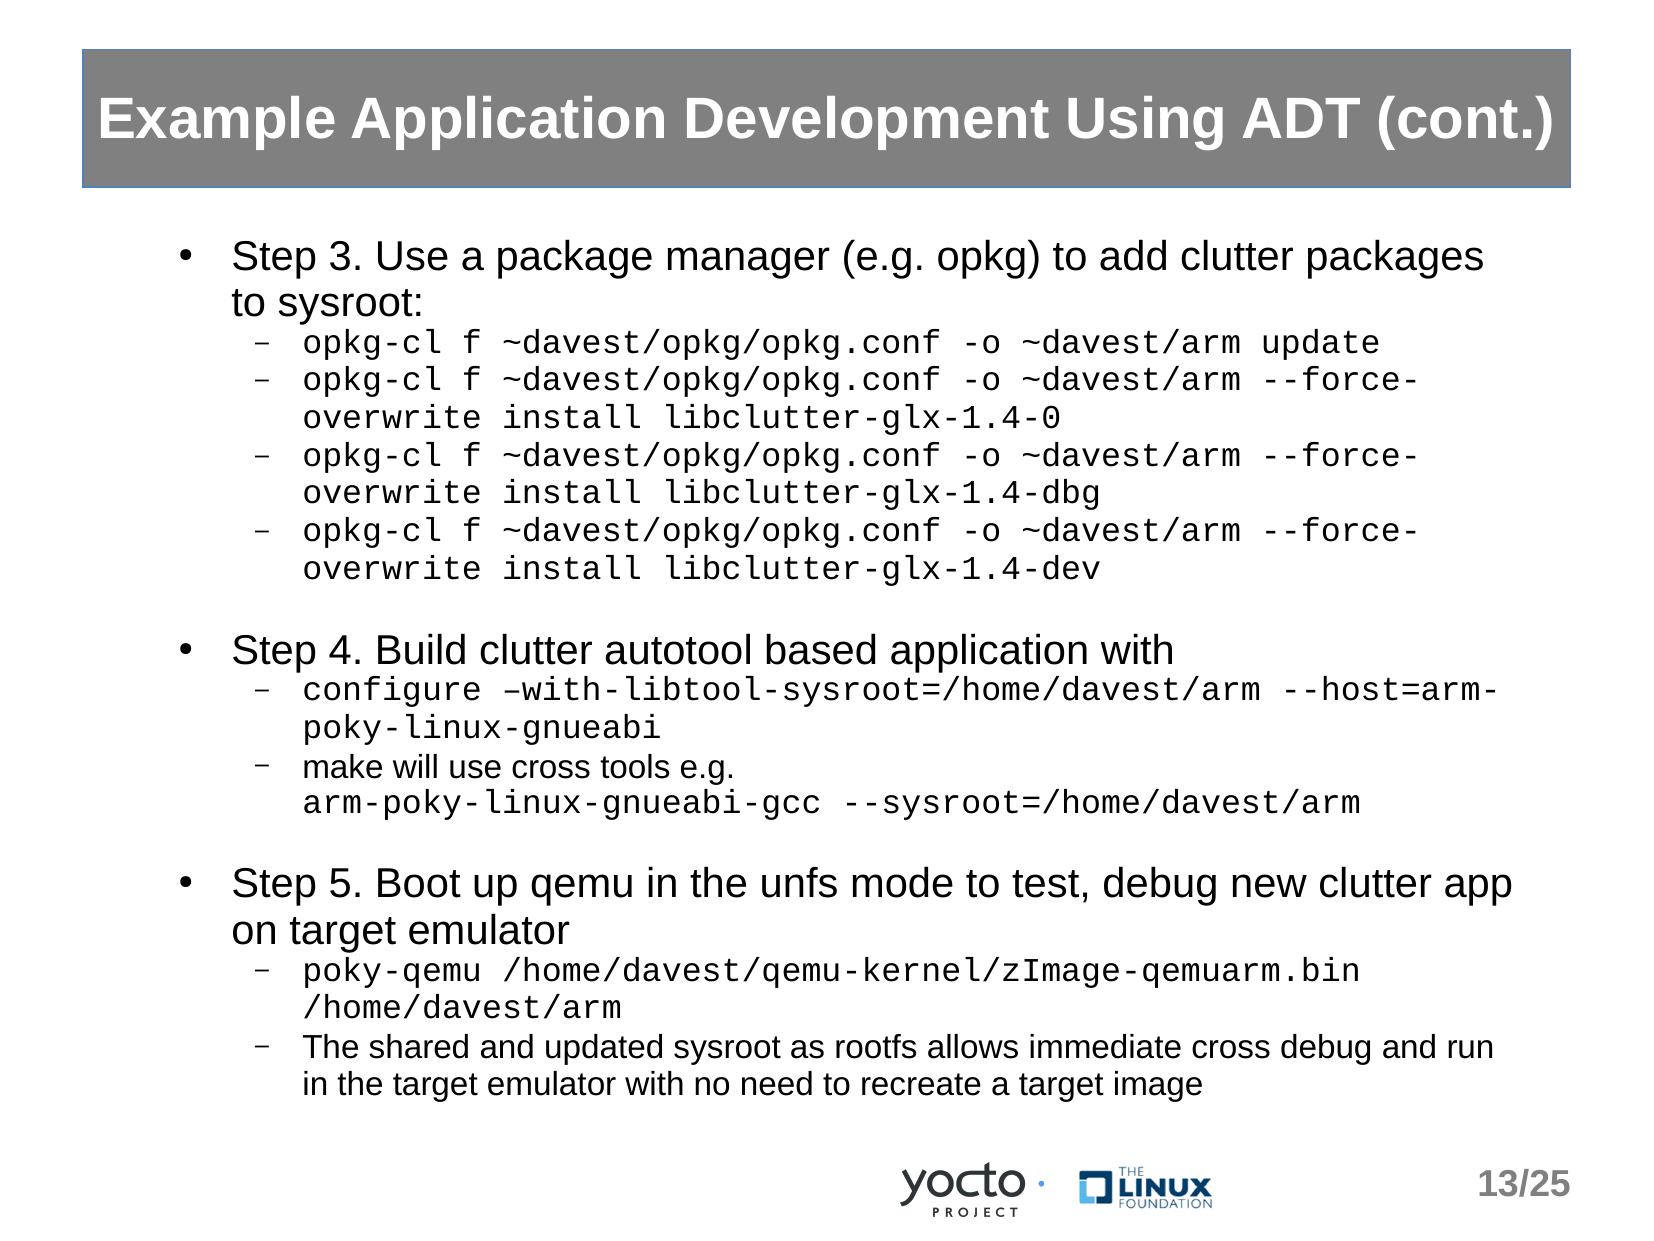

# Example Application Development Using ADT (cont.)
Step 3. Use a package manager (e.g. opkg) to add clutter packages to sysroot:
opkg-cl f ~davest/opkg/opkg.conf -o ~davest/arm update
opkg-cl f ~davest/opkg/opkg.conf -o ~davest/arm --force-overwrite install libclutter-glx-1.4-0
opkg-cl f ~davest/opkg/opkg.conf -o ~davest/arm --force-overwrite install libclutter-glx-1.4-dbg
opkg-cl f ~davest/opkg/opkg.conf -o ~davest/arm --force-overwrite install libclutter-glx-1.4-dev
Step 4. Build clutter autotool based application with
configure –with-libtool-sysroot=/home/davest/arm --host=arm-poky-linux-gnueabi
make will use cross tools e.g.
arm-poky-linux-gnueabi-gcc --sysroot=/home/davest/arm
Step 5. Boot up qemu in the unfs mode to test, debug new clutter app on target emulator
poky-qemu /home/davest/qemu-kernel/zImage-qemuarm.bin /home/davest/arm
The shared and updated sysroot as rootfs allows immediate cross debug and run in the target emulator with no need to recreate a target image
13